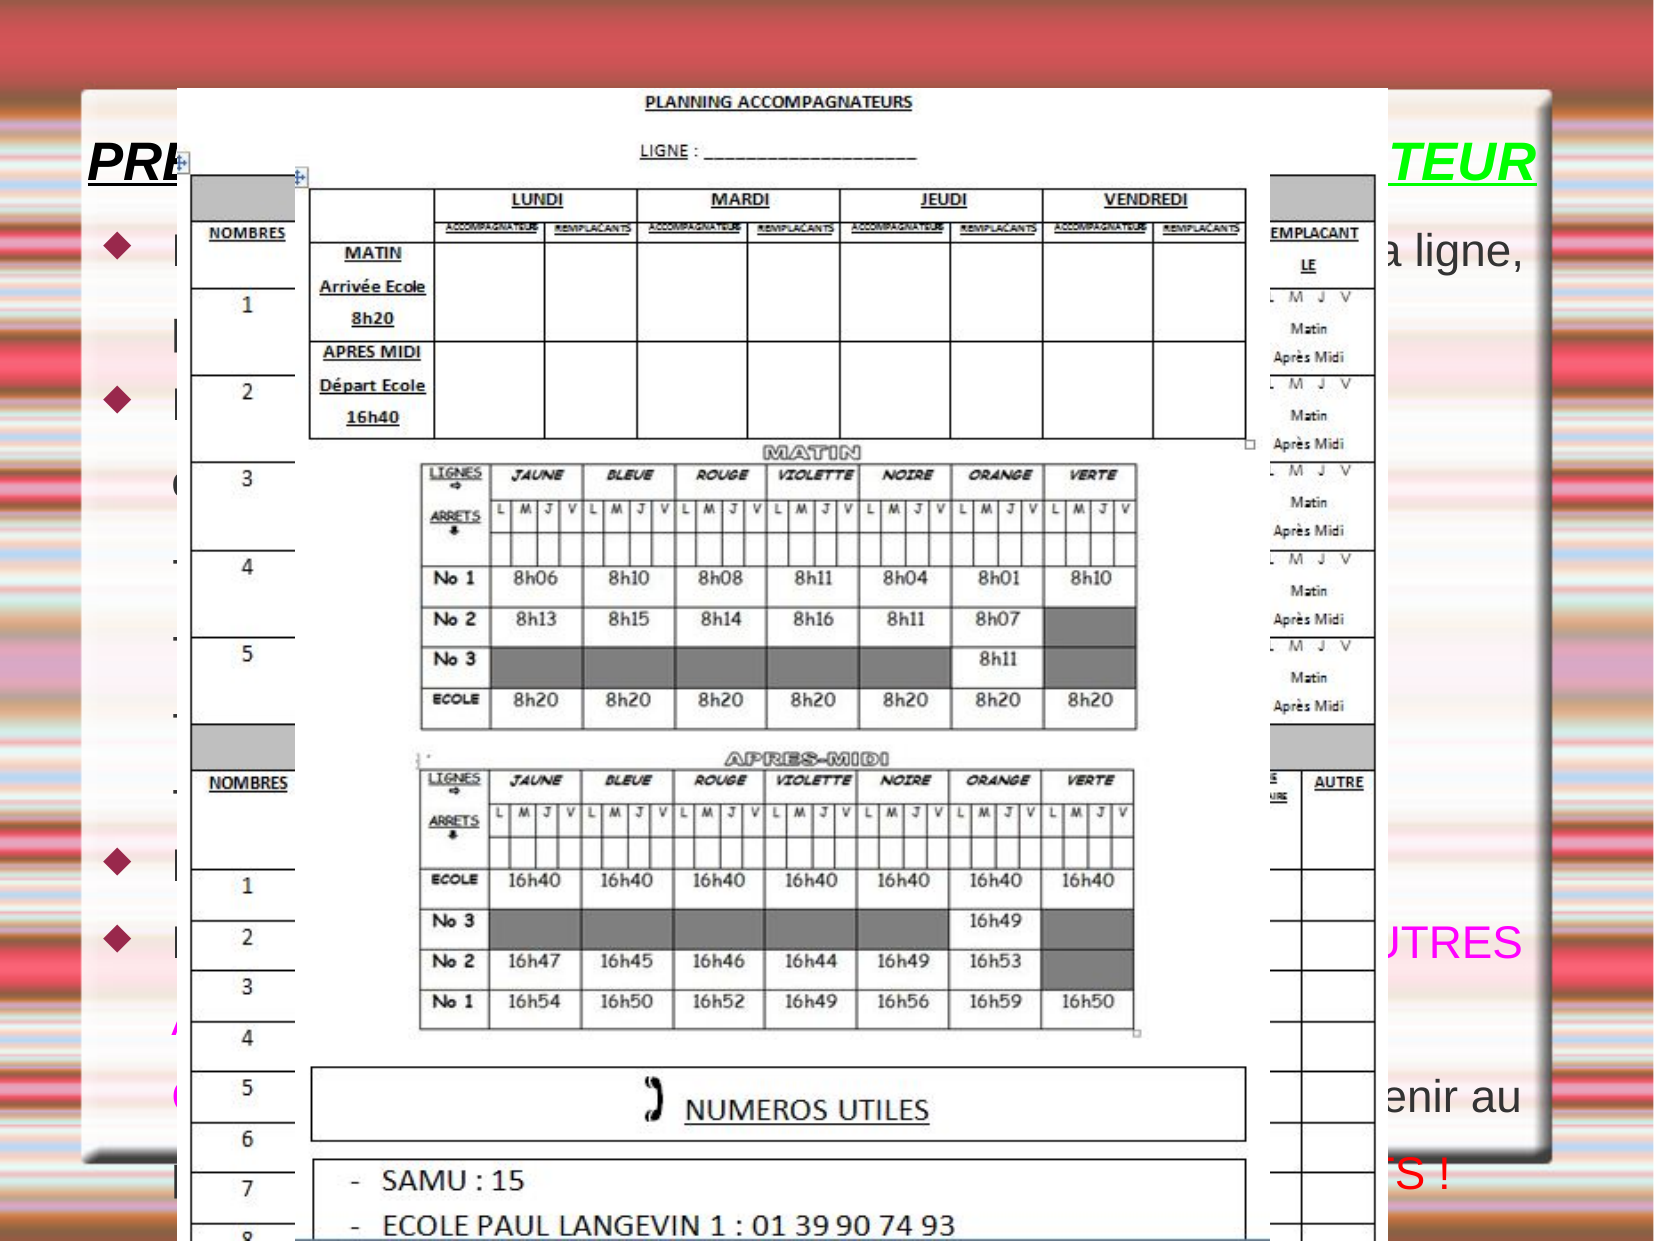

# PRECISIONS PRATIQUES POUR L'ACCOMPAGNATEUR
L'accompagnateur possède la liste des élèves inscrits sur sa ligne, par arrêt. Il contrôle la composition de son groupe
L'accompagnateur possède un sac-à-dos fourni par l'école comprenant :
- les fiches sanitaires des élèves
- les fiches de renseignement des élèves
- une trousse de secours
- les numéros d'urgence
L'accompagnateur porte une chasuble fluorescente.
L'accompagnateur possède les numéros de portable des AUTRES ACCOMPAGNATEURS de la ligne, ainsi que celui du COORDINATEUR général du réseau. Il s'engage à les prévenir au plus vite en cas d'indisponibilité : SECURITE DES ENFANTS !